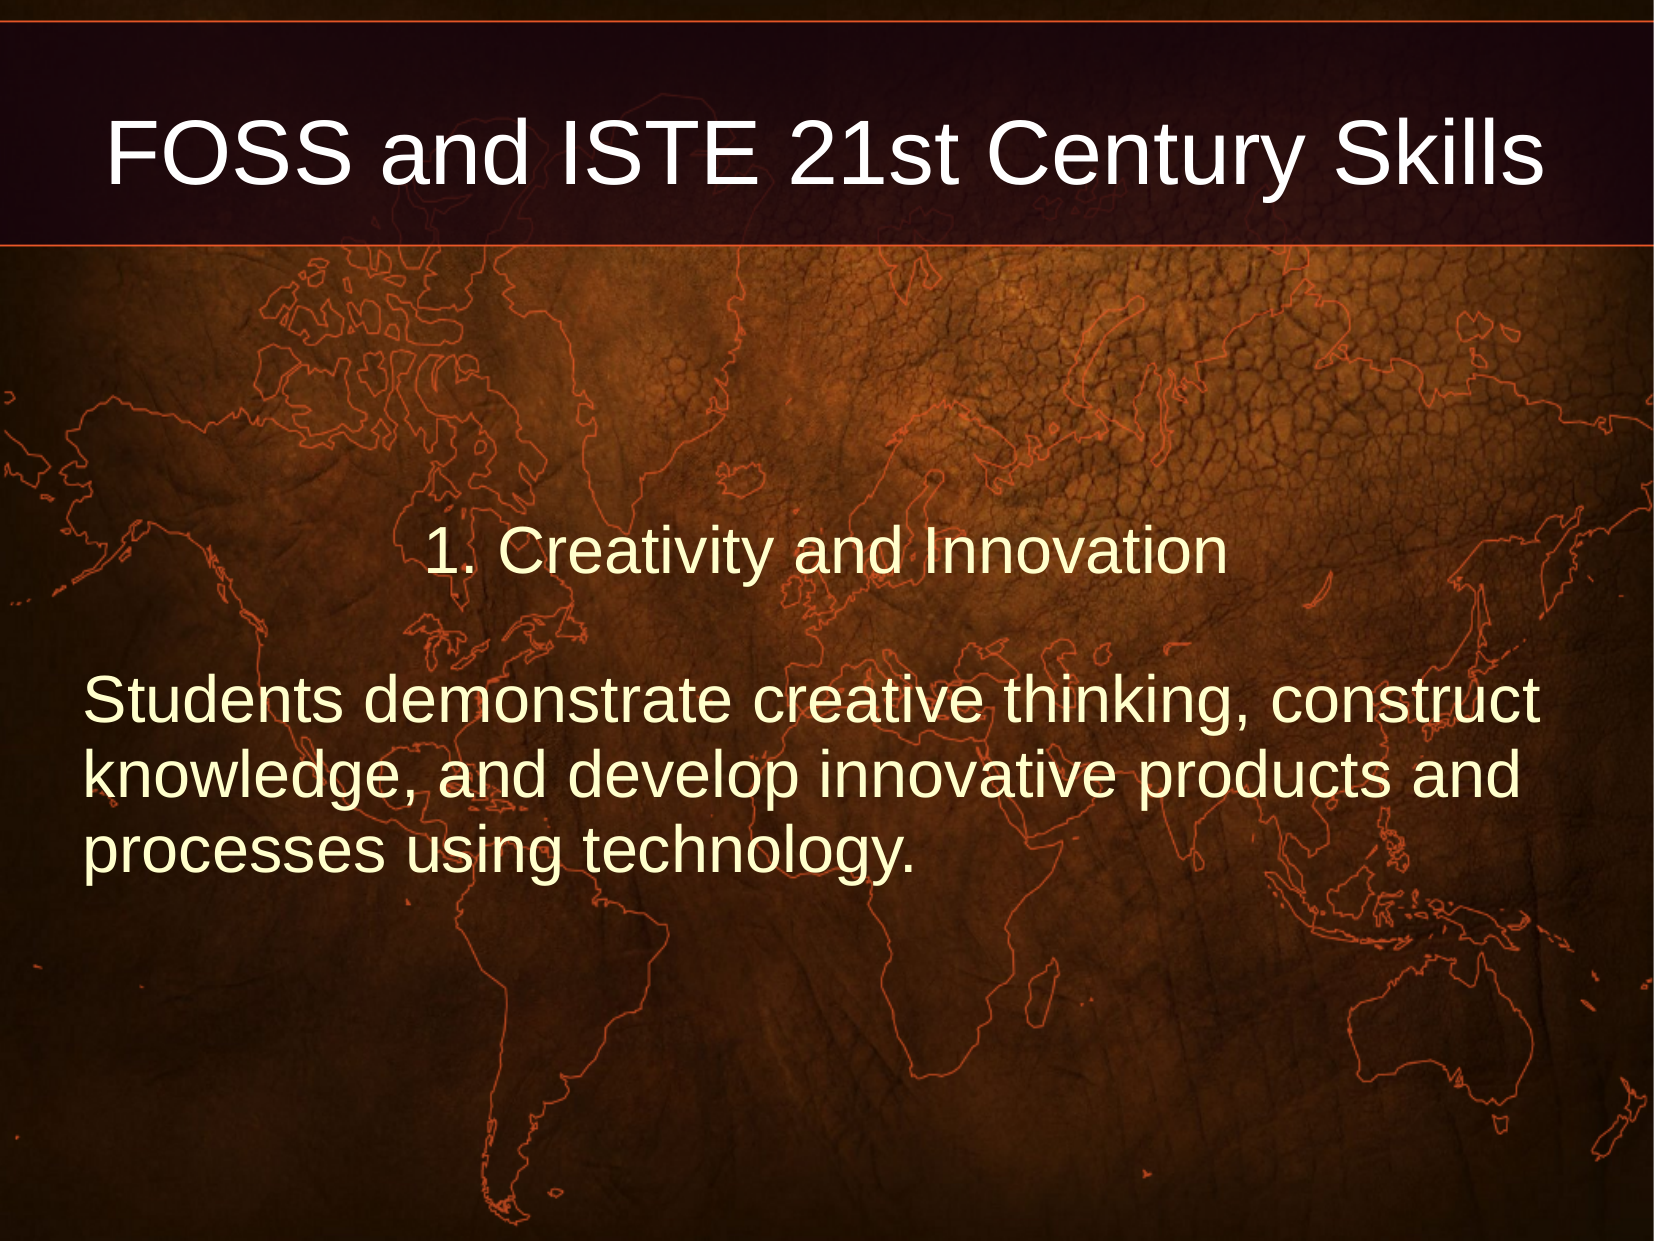

# FOSS and ISTE 21st Century Skills
1. Creativity and Innovation
Students demonstrate creative thinking, construct knowledge, and develop innovative products and processes using technology.